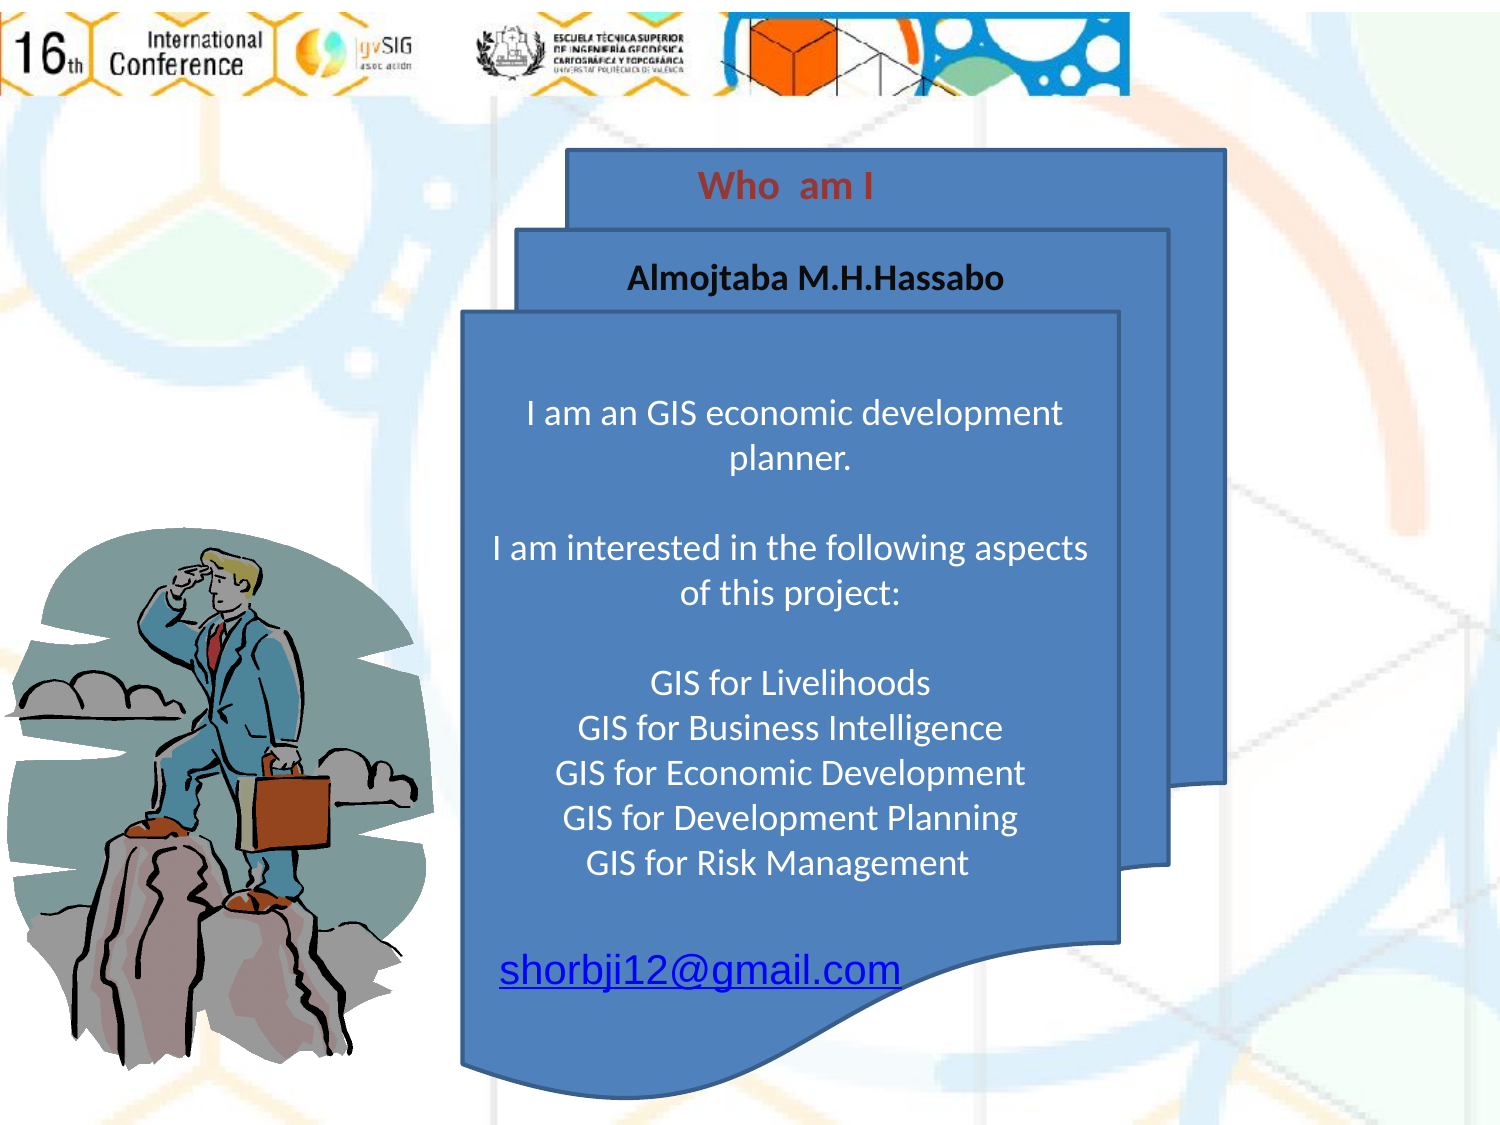

Who am I
 Almojtaba M.H.Hassabo
 I am an GIS economic development planner.
I am interested in the following aspects of this project:
GIS for Livelihoods
GIS for Business Intelligence
GIS for Economic Development
GIS for Development Planning
GIS for Risk Management
shorbji12@gmail.com